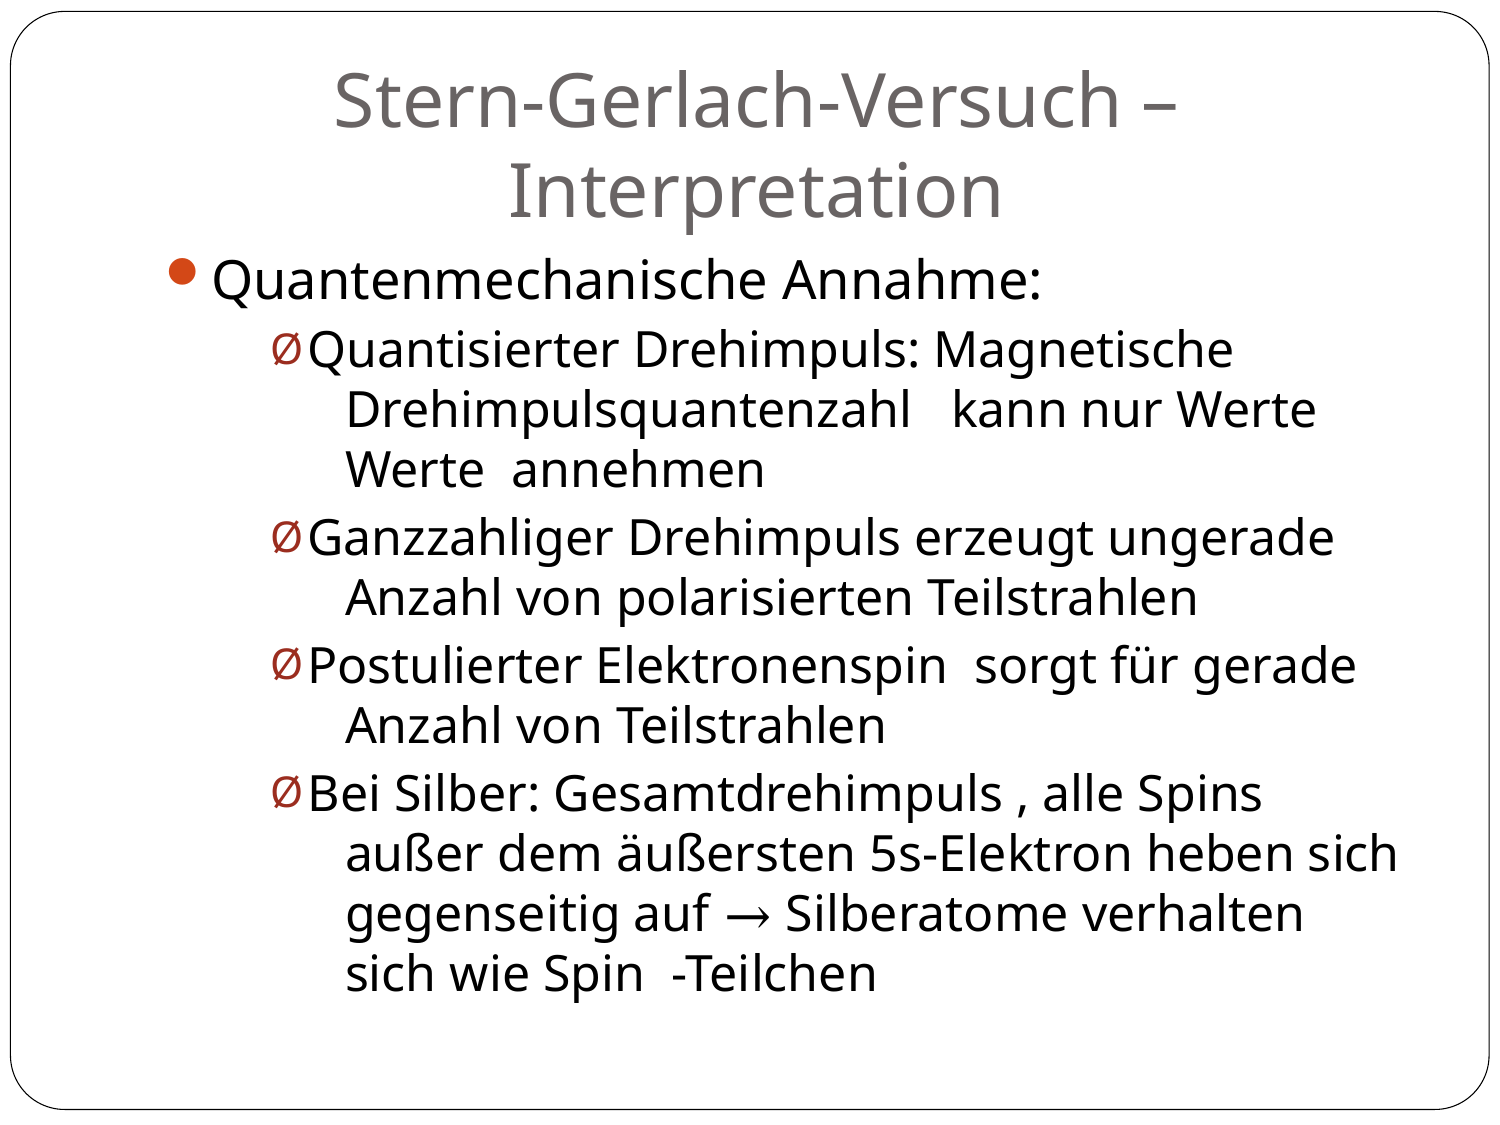

# Stern-Gerlach-Versuch – Interpretation
Quantenmechanische Annahme:
Quantisierter Drehimpuls: Magnetische Drehimpulsquantenzahl kann nur Werte Werte annehmen
Ganzzahliger Drehimpuls erzeugt ungerade Anzahl von polarisierten Teilstrahlen
Postulierter Elektronenspin sorgt für gerade Anzahl von Teilstrahlen
Bei Silber: Gesamtdrehimpuls , alle Spins außer dem äußersten 5s-Elektron heben sich gegenseitig auf → Silberatome verhalten sich wie Spin -Teilchen